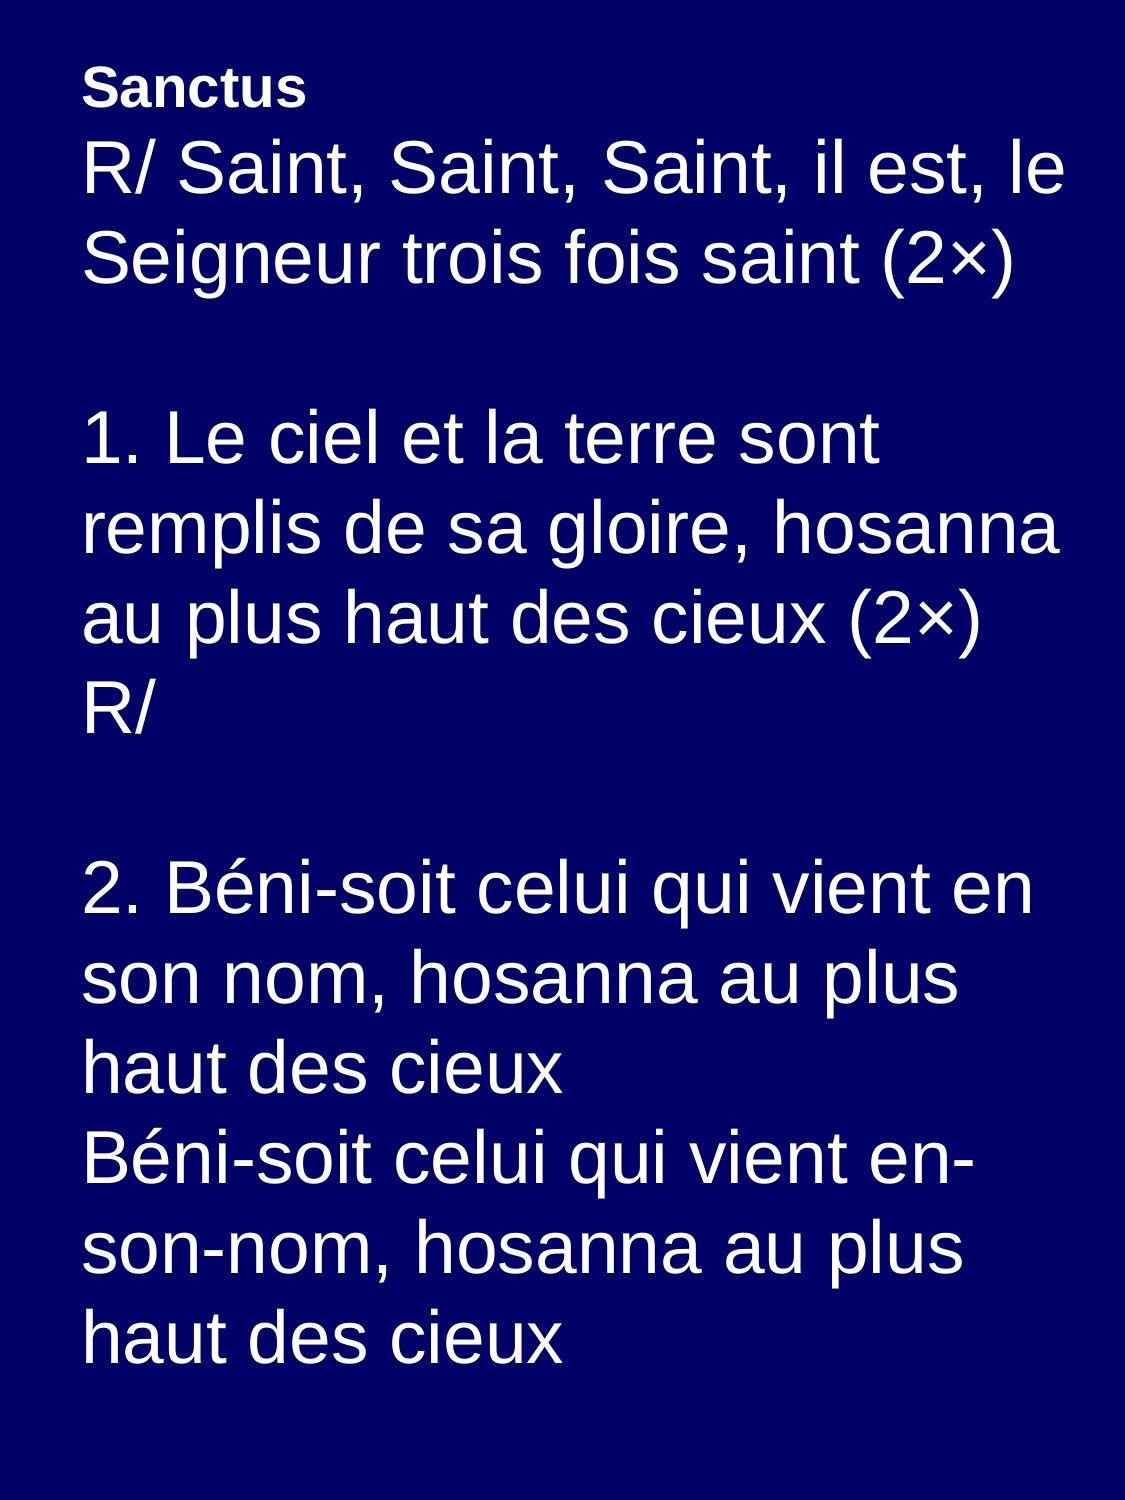

Sanctus
R/ Saint, Saint, Saint, il est, le Seigneur trois fois saint (2×)
1. Le ciel et la terre sont remplis de sa gloire, hosanna au plus haut des cieux (2×)
R/
2. Béni-soit celui qui vient en son nom, hosanna au plus haut des cieux
Béni-soit celui qui vient en-son-nom, hosanna au plus haut des cieux